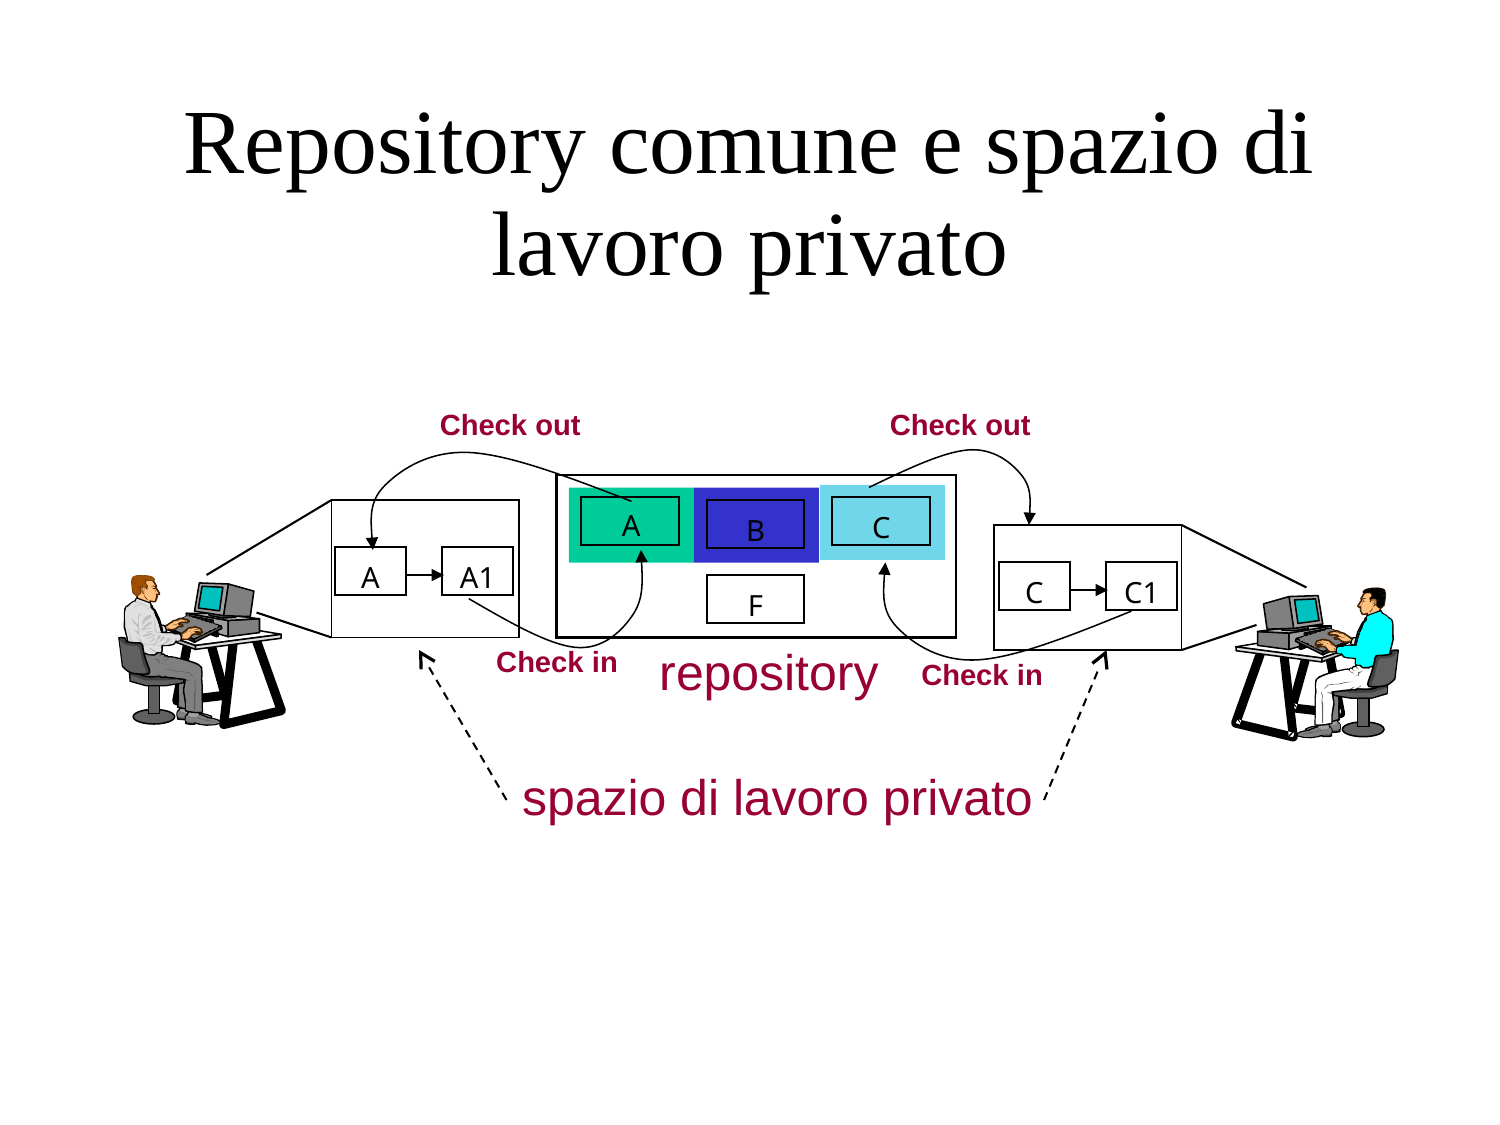

# Repository comune e spazio di lavoro privato
Check out
Check out
A
C
B
A
A1
C
C1
F
repository
Check in
Check in
spazio di lavoro privato